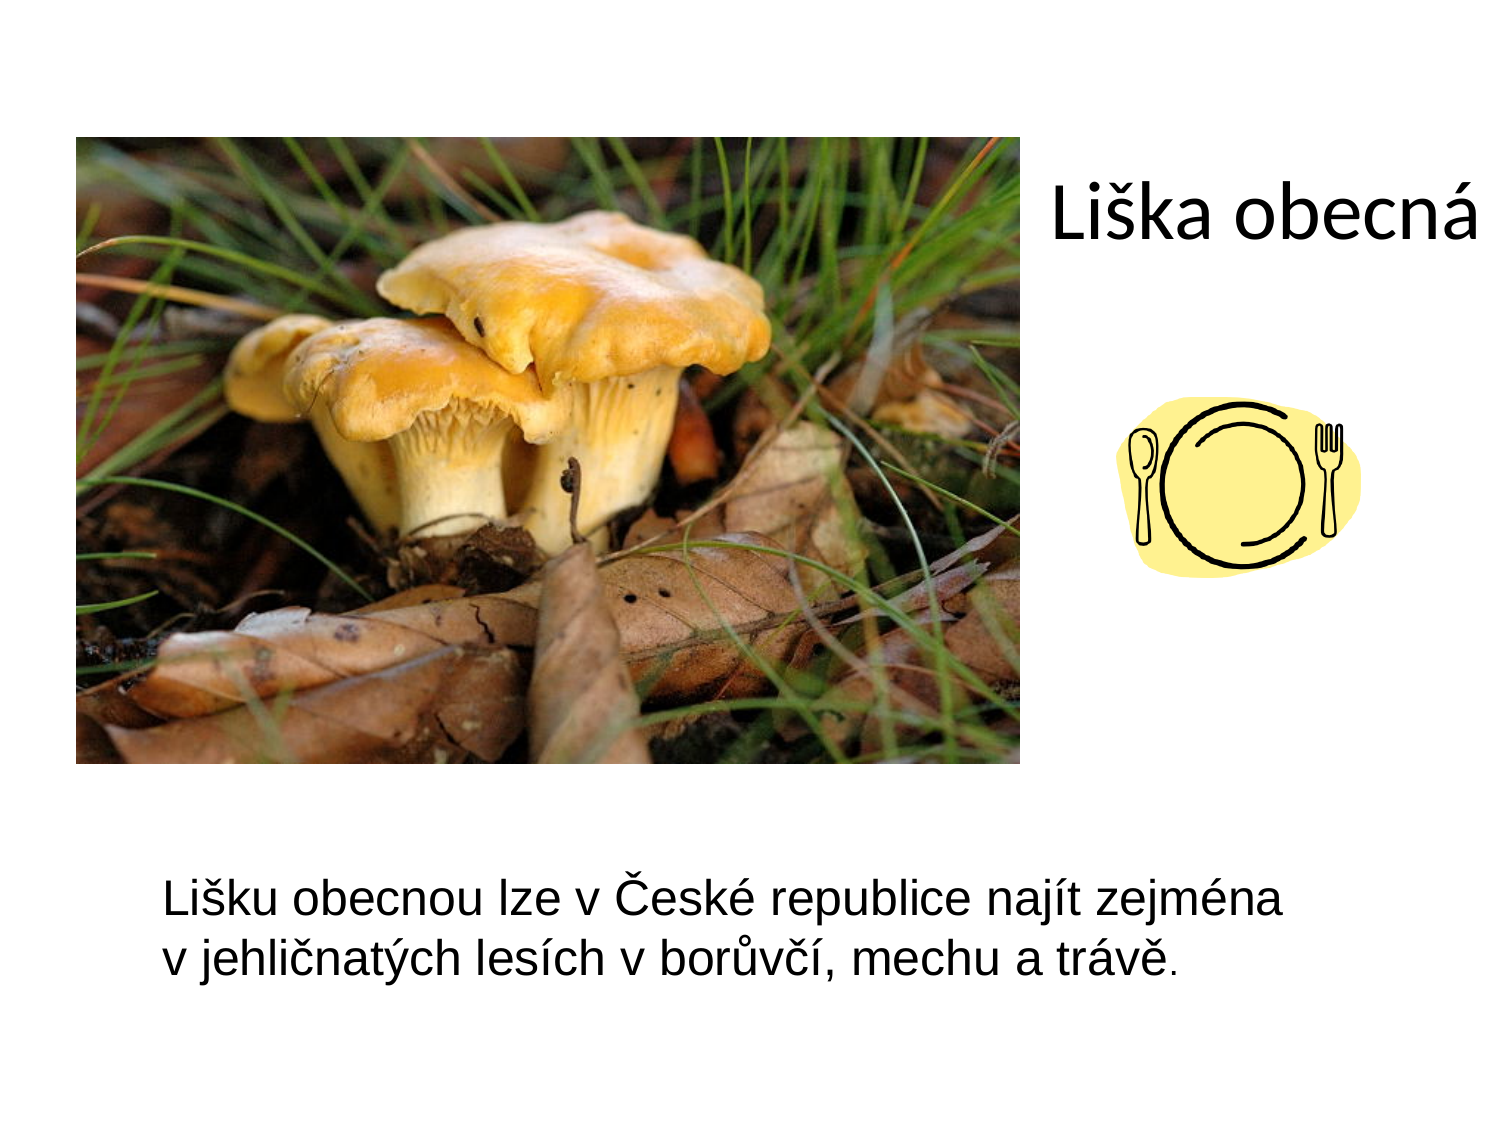

Liška obecná
Lišku obecnou lze v České republice najít zejména
v jehličnatých lesích v borůvčí, mechu a trávě.